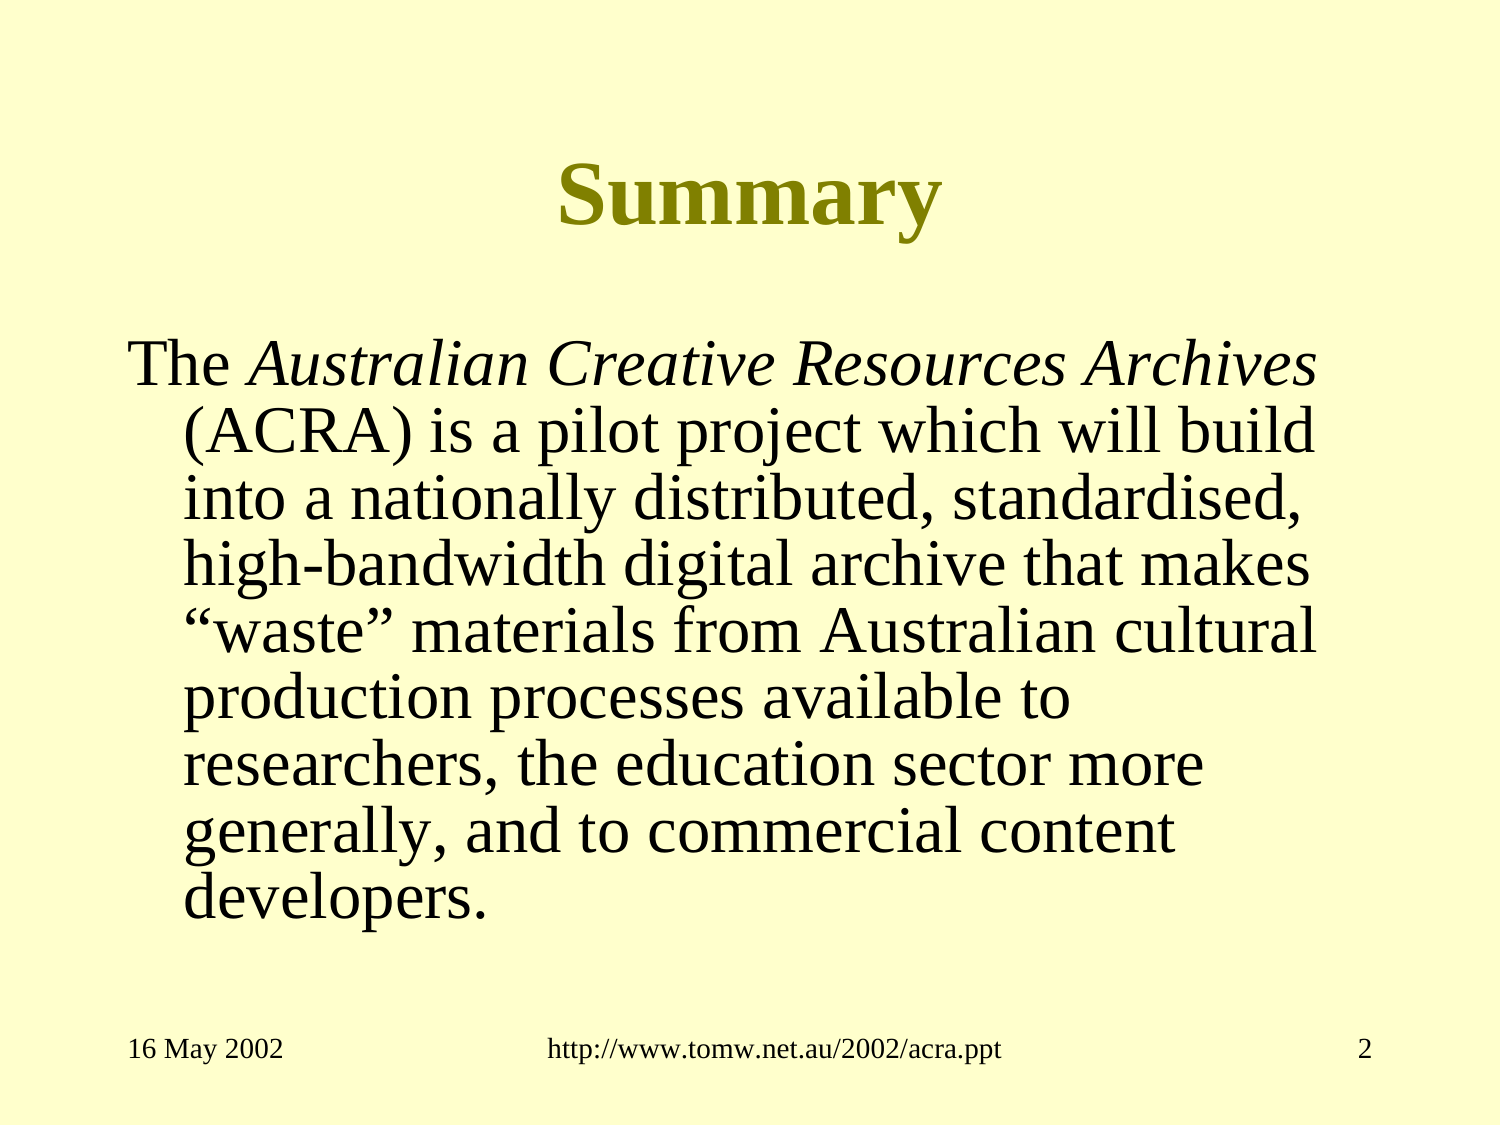

# Summary
The Australian Creative Resources Archives (ACRA) is a pilot project which will build into a nationally distributed, standardised, high-bandwidth digital archive that makes “waste” materials from Australian cultural production processes available to researchers, the education sector more generally, and to commercial content developers.
16 May 2002
http://www.tomw.net.au/2002/acra.ppt
2